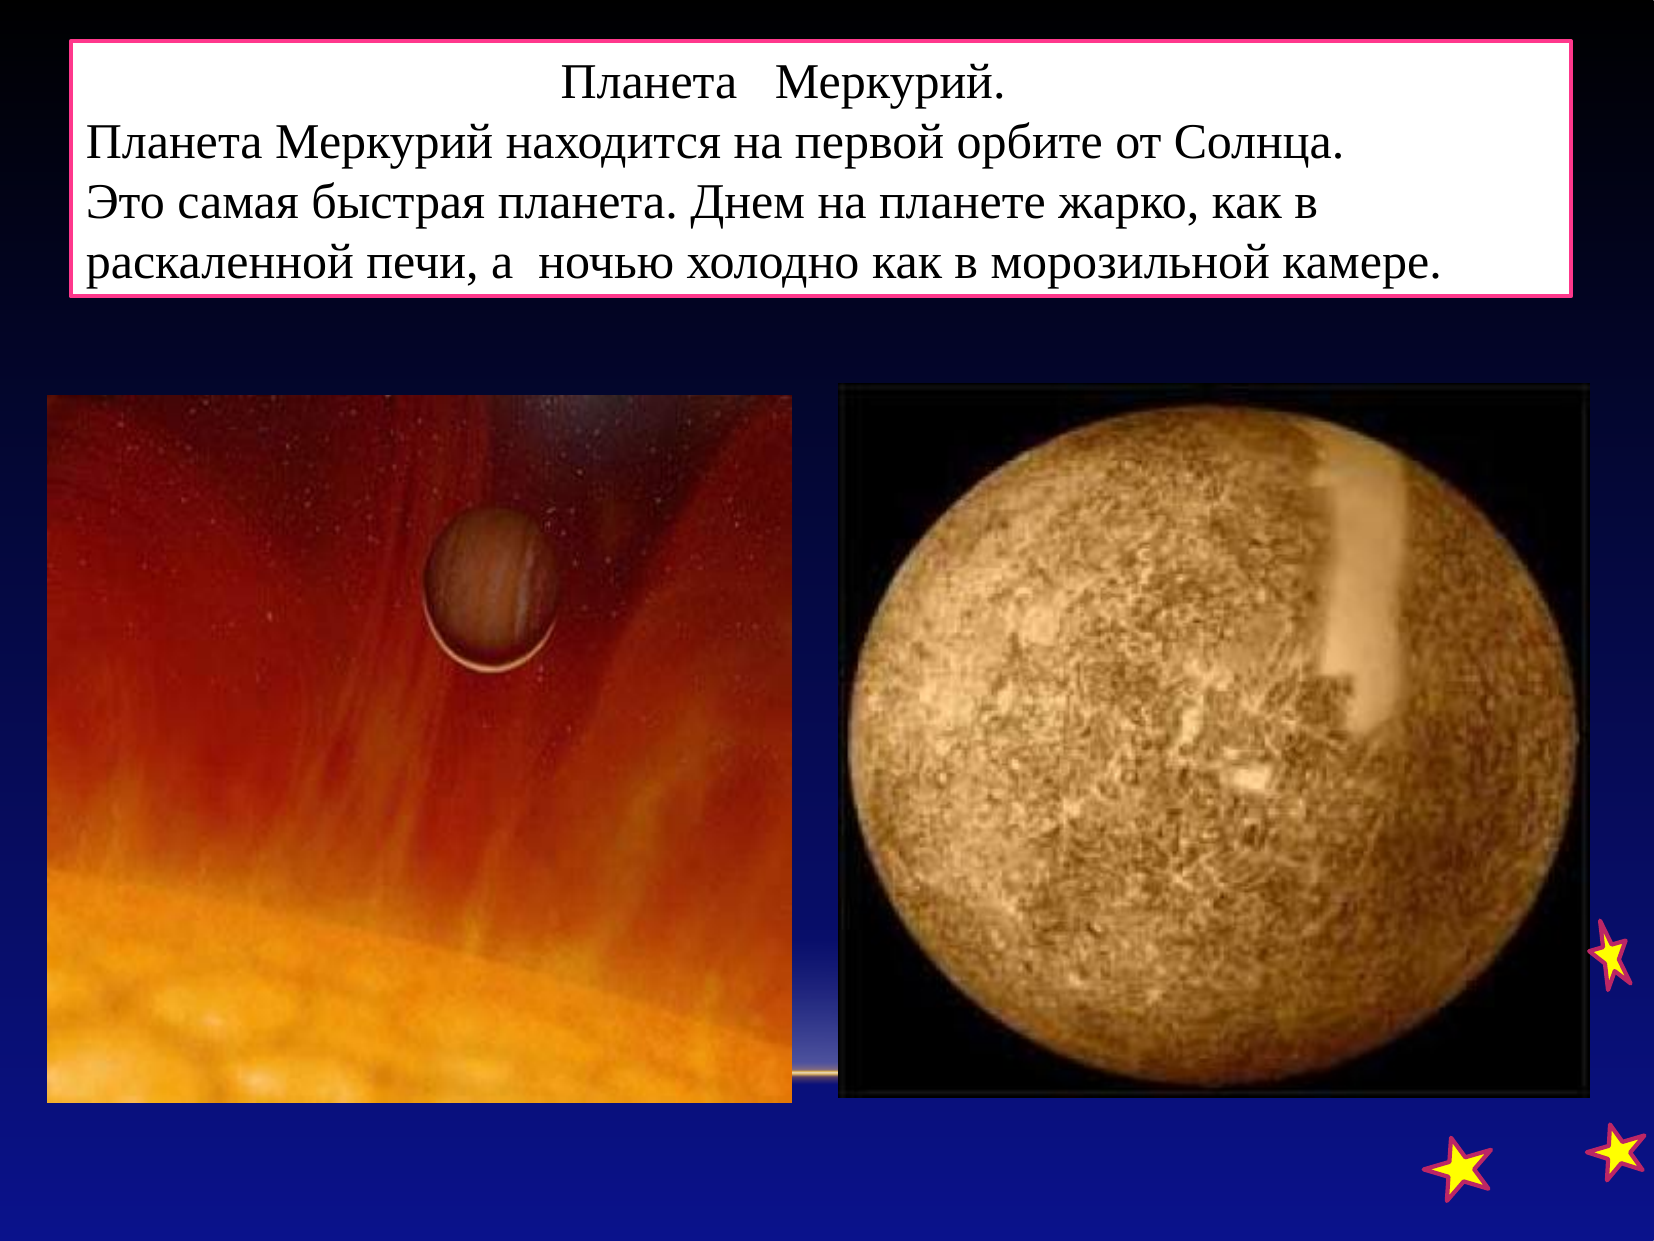

Планета Меркурий.
Планета Меркурий находится на первой орбите от Солнца.
Это самая быстрая планета. Днем на планете жарко, как в раскаленной печи, а ночью холодно как в морозильной камере.